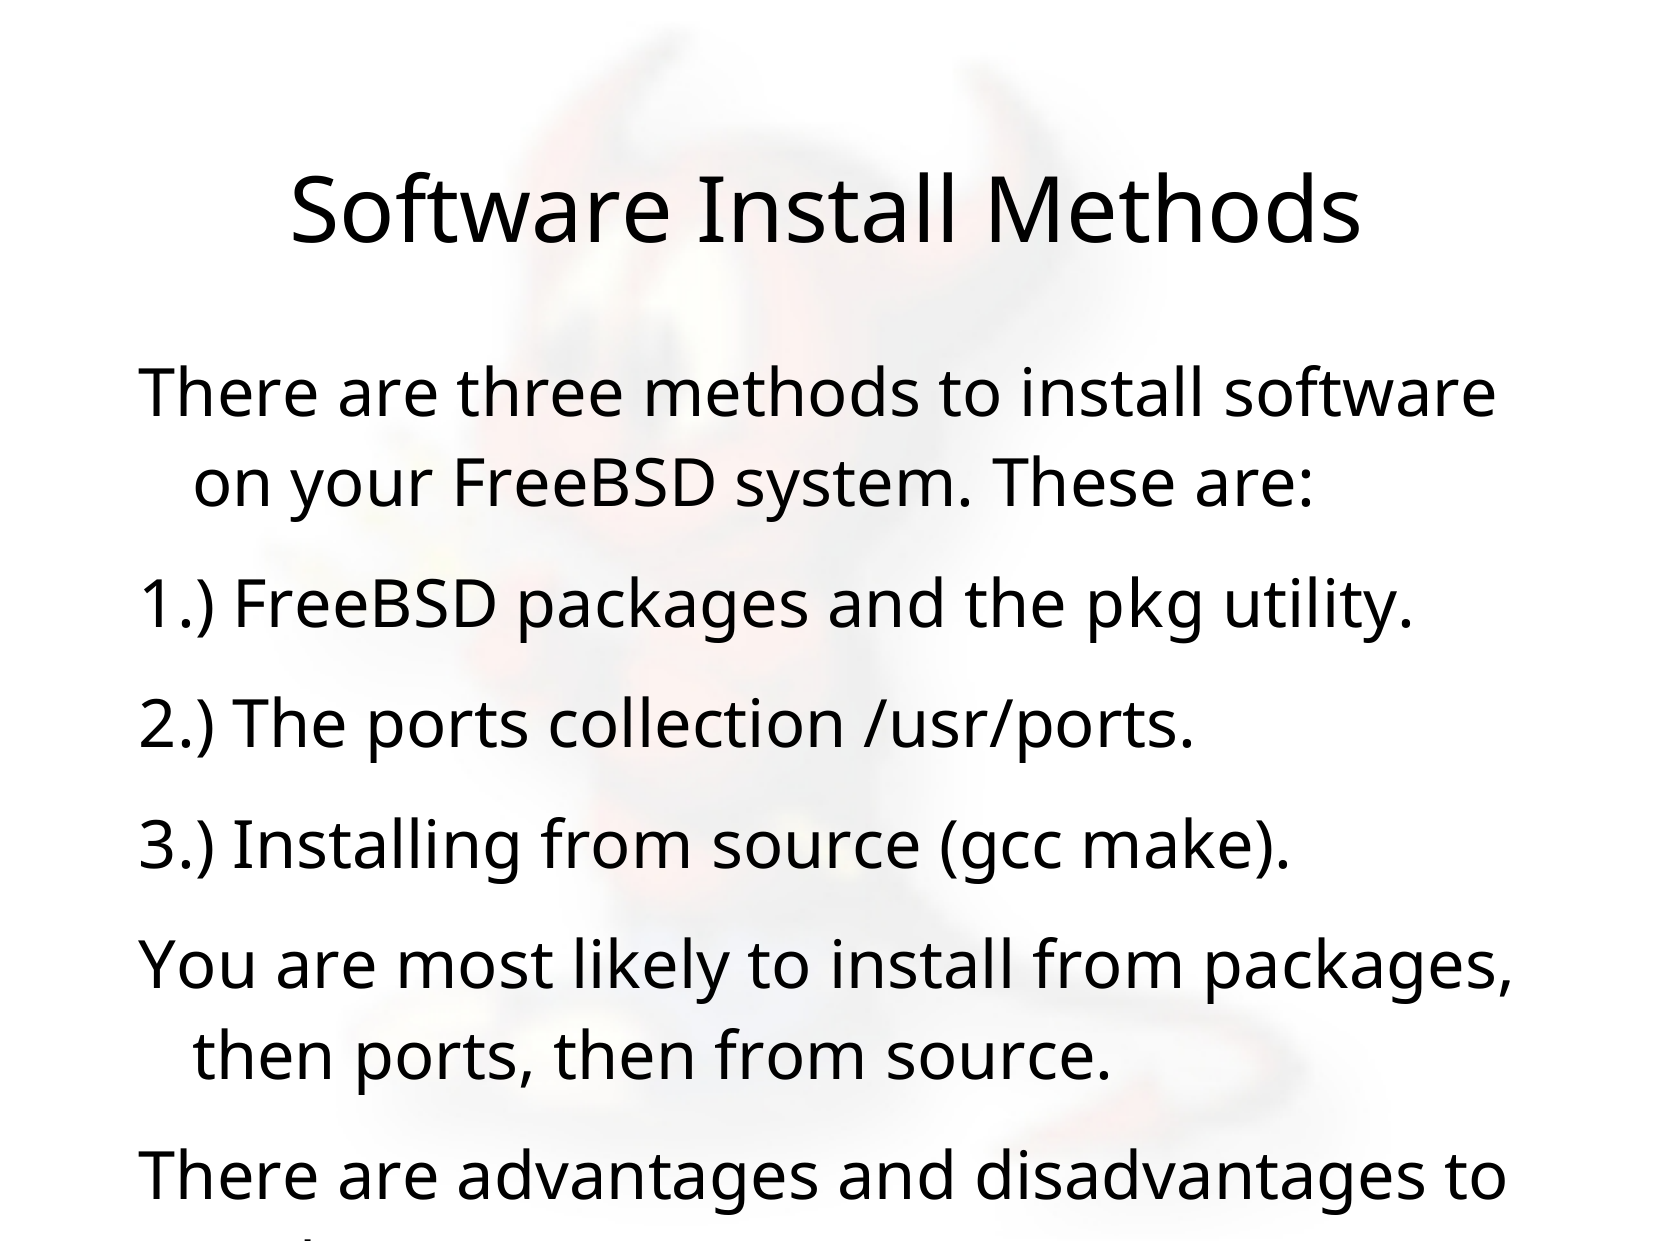

# Software Install Methods
There are three methods to install software on your FreeBSD system. These are:
1.) FreeBSD packages and the pkg utility.
2.) The ports collection /usr/ports.
3.) Installing from source (gcc make).
You are most likely to install from packages, then ports, then from source.
There are advantages and disadvantages to each.